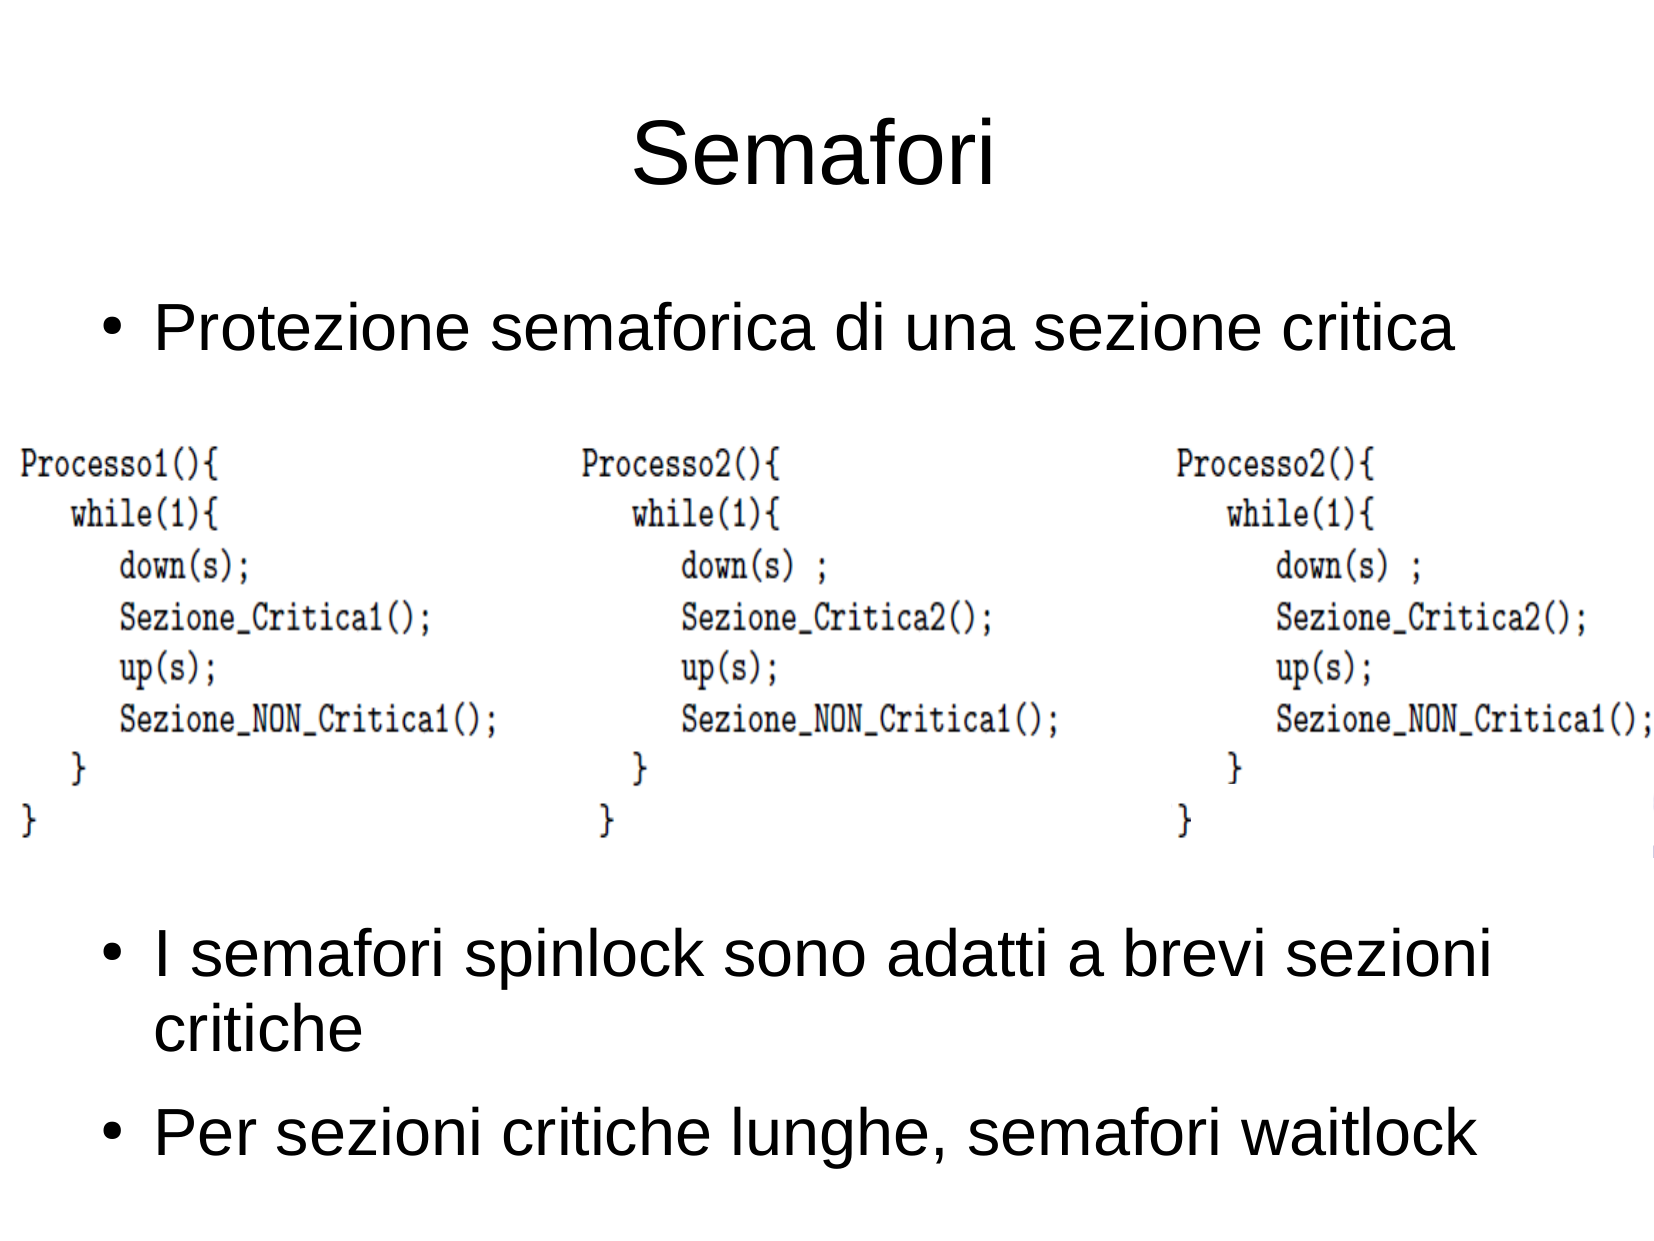

# Semafori
Protezione semaforica di una sezione critica
I semafori spinlock sono adatti a brevi sezioni critiche
Per sezioni critiche lunghe, semafori waitlock